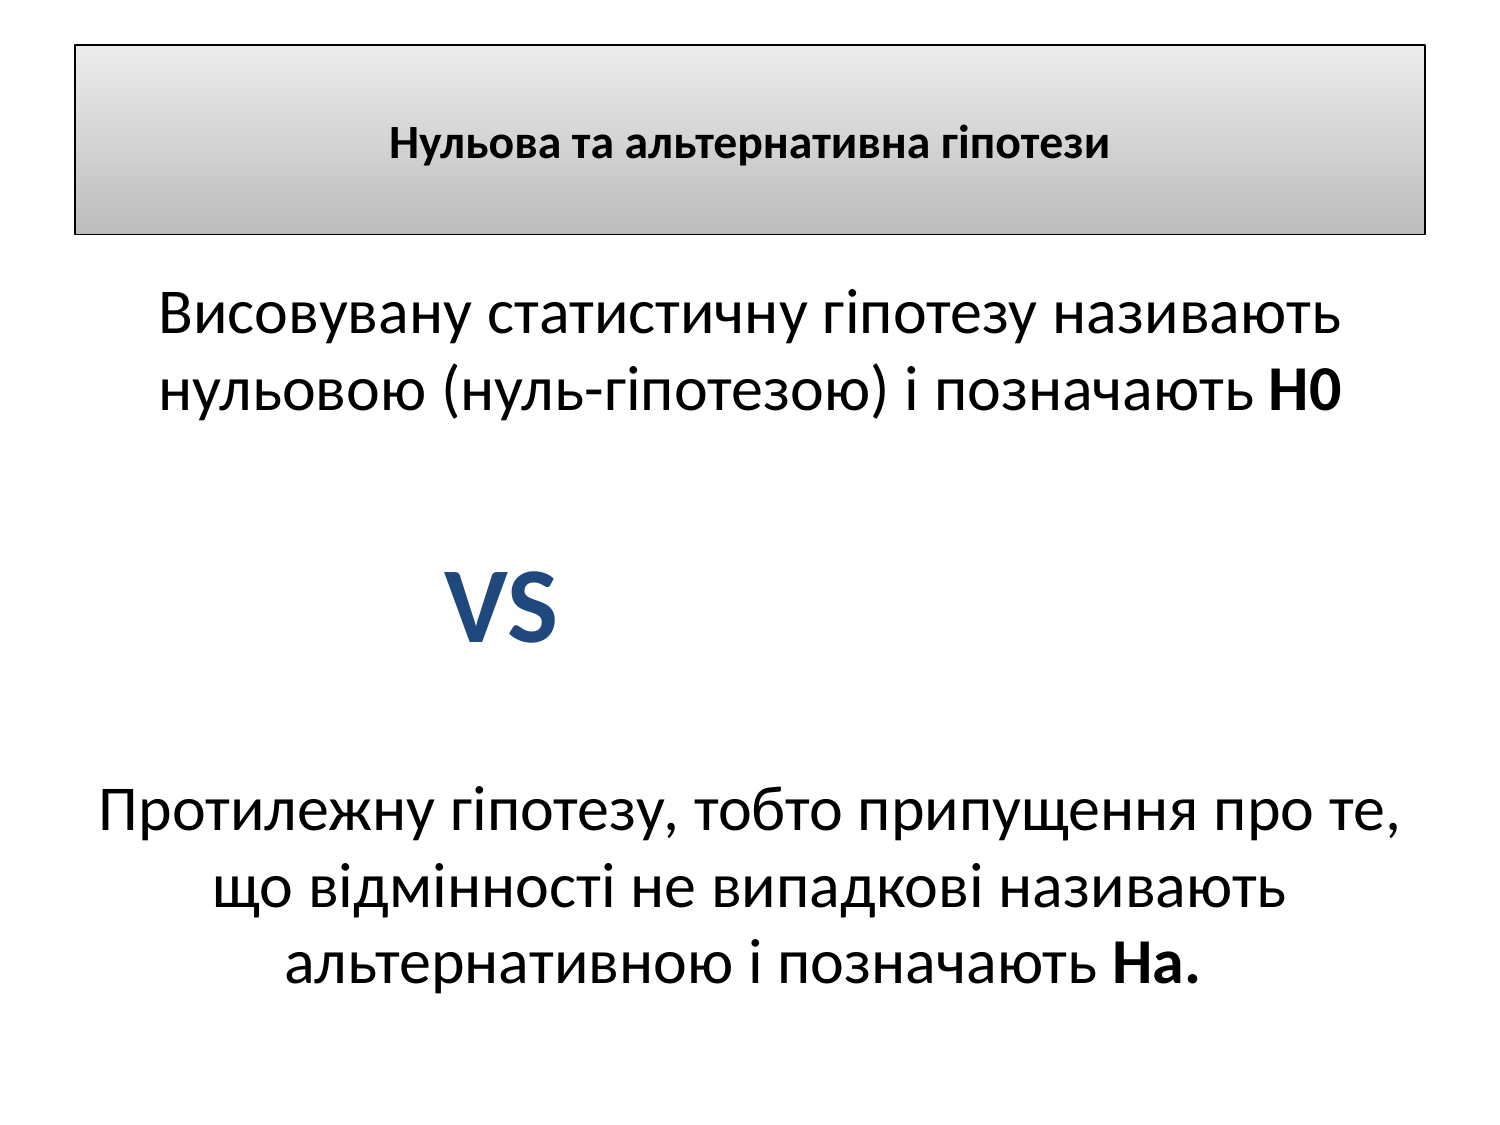

# Нульова та альтернативна гіпотези
Висовувану статистичну гіпотезу називають нульовою (нуль-гіпотезою) і позначають Н0
					VS
Протилежну гіпотезу, тобто припущення про те, що відмінності не випадкові називають альтернативною і позначають На.